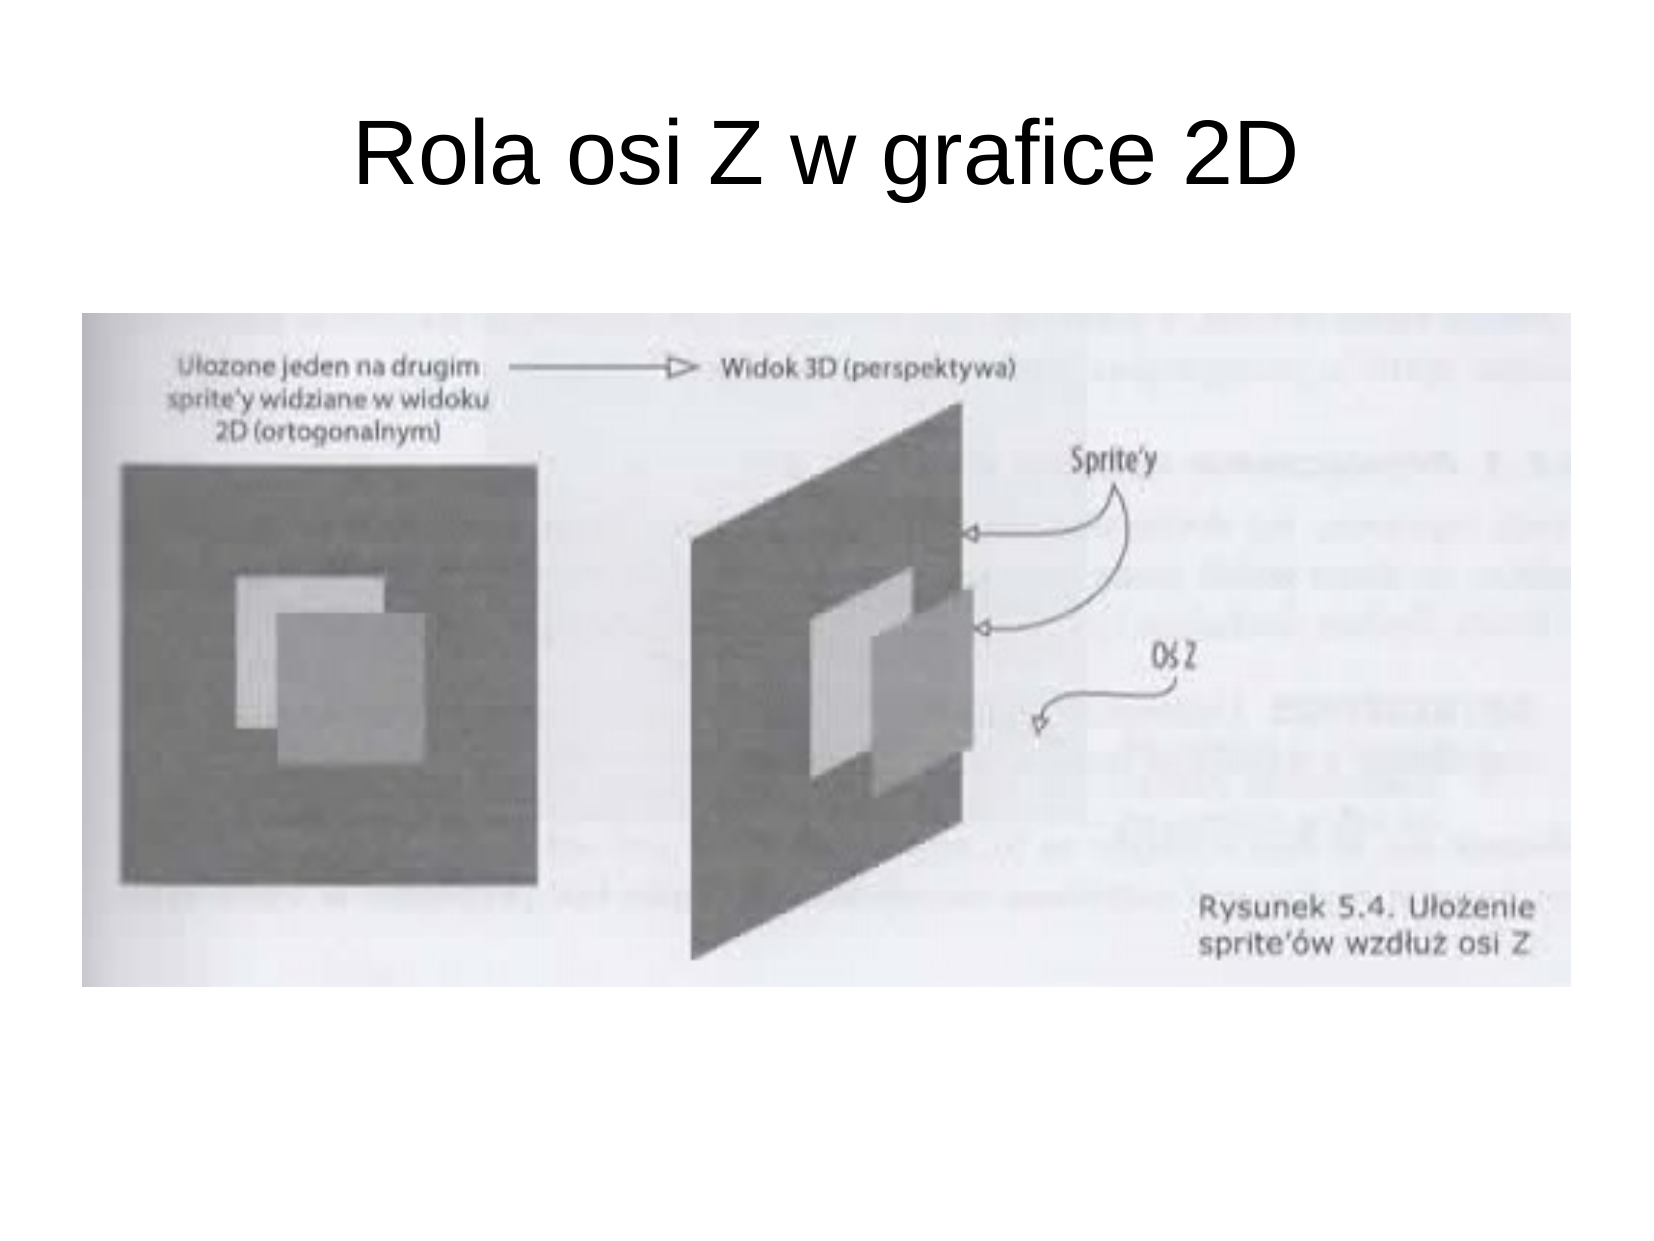

# Rola osi Z w grafice 2D